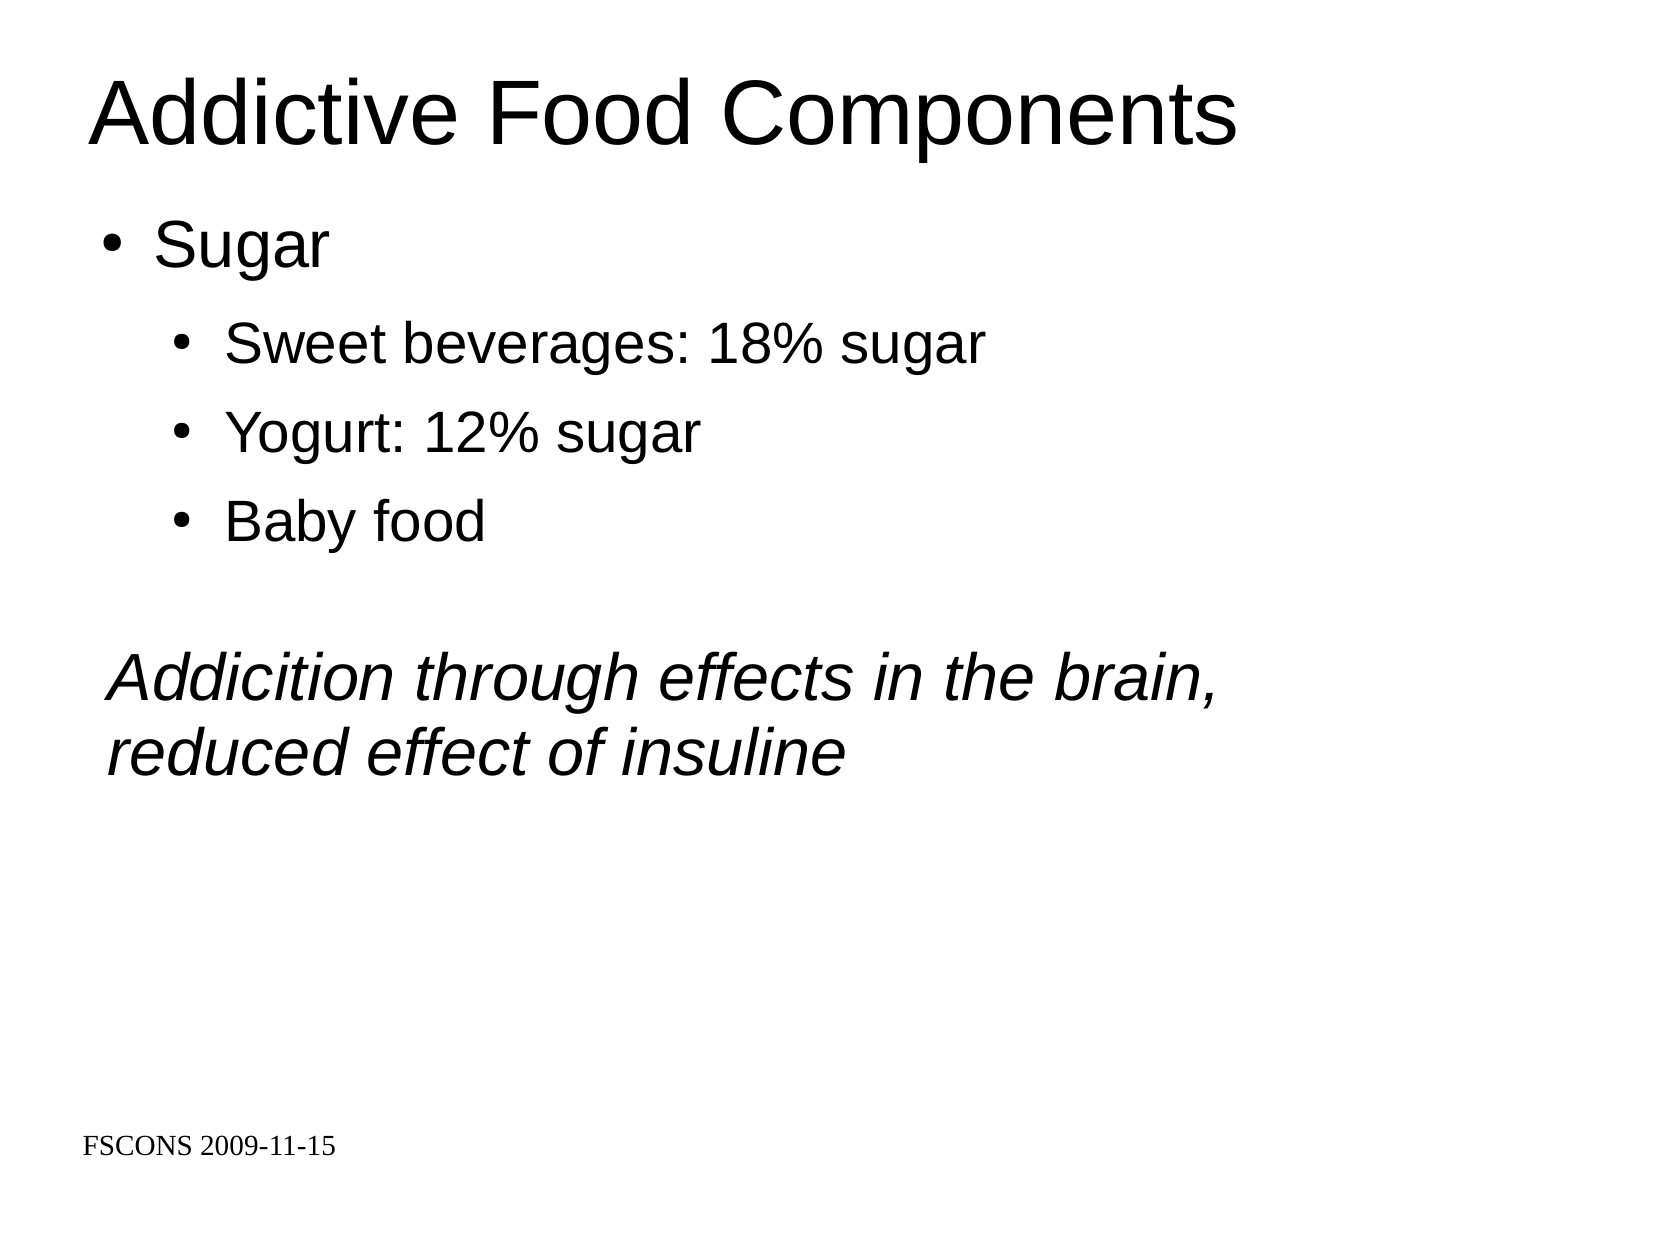

# Addictive Food Components
Sugar
Sweet beverages: 18% sugar
Yogurt: 12% sugar
Baby food
Addicition through effects in the brain, reduced effect of insuline